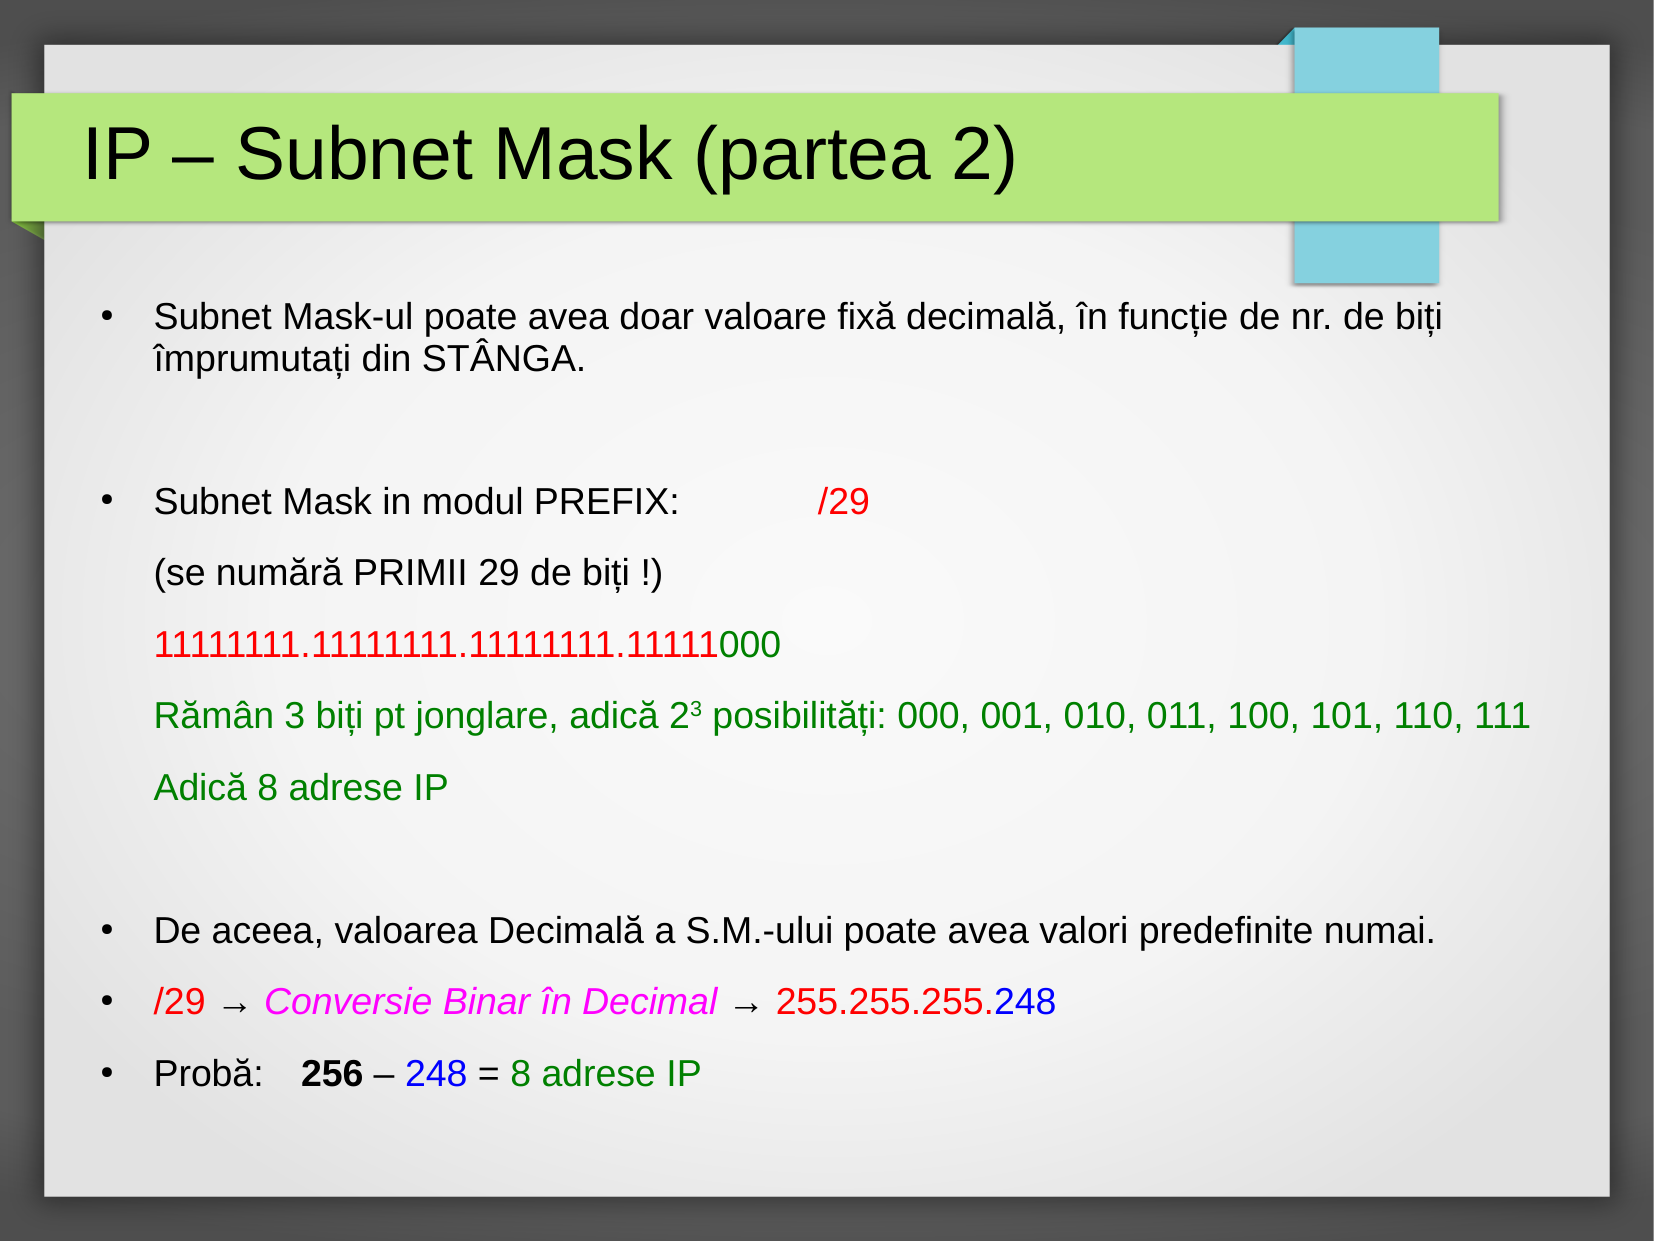

# IP – Subnet Mask (partea 2)
Subnet Mask-ul poate avea doar valoare fixă decimală, în funcție de nr. de biți împrumutați din STÂNGA.
Subnet Mask in modul PREFIX:		/29
(se numără PRIMII 29 de biți !)
11111111.11111111.11111111.11111000
Rămân 3 biți pt jonglare, adică 23 posibilități: 000, 001, 010, 011, 100, 101, 110, 111
Adică 8 adrese IP
De aceea, valoarea Decimală a S.M.-ului poate avea valori predefinite numai.
/29 → Conversie Binar în Decimal → 255.255.255.248
Probă: 	256 – 248 = 8 adrese IP